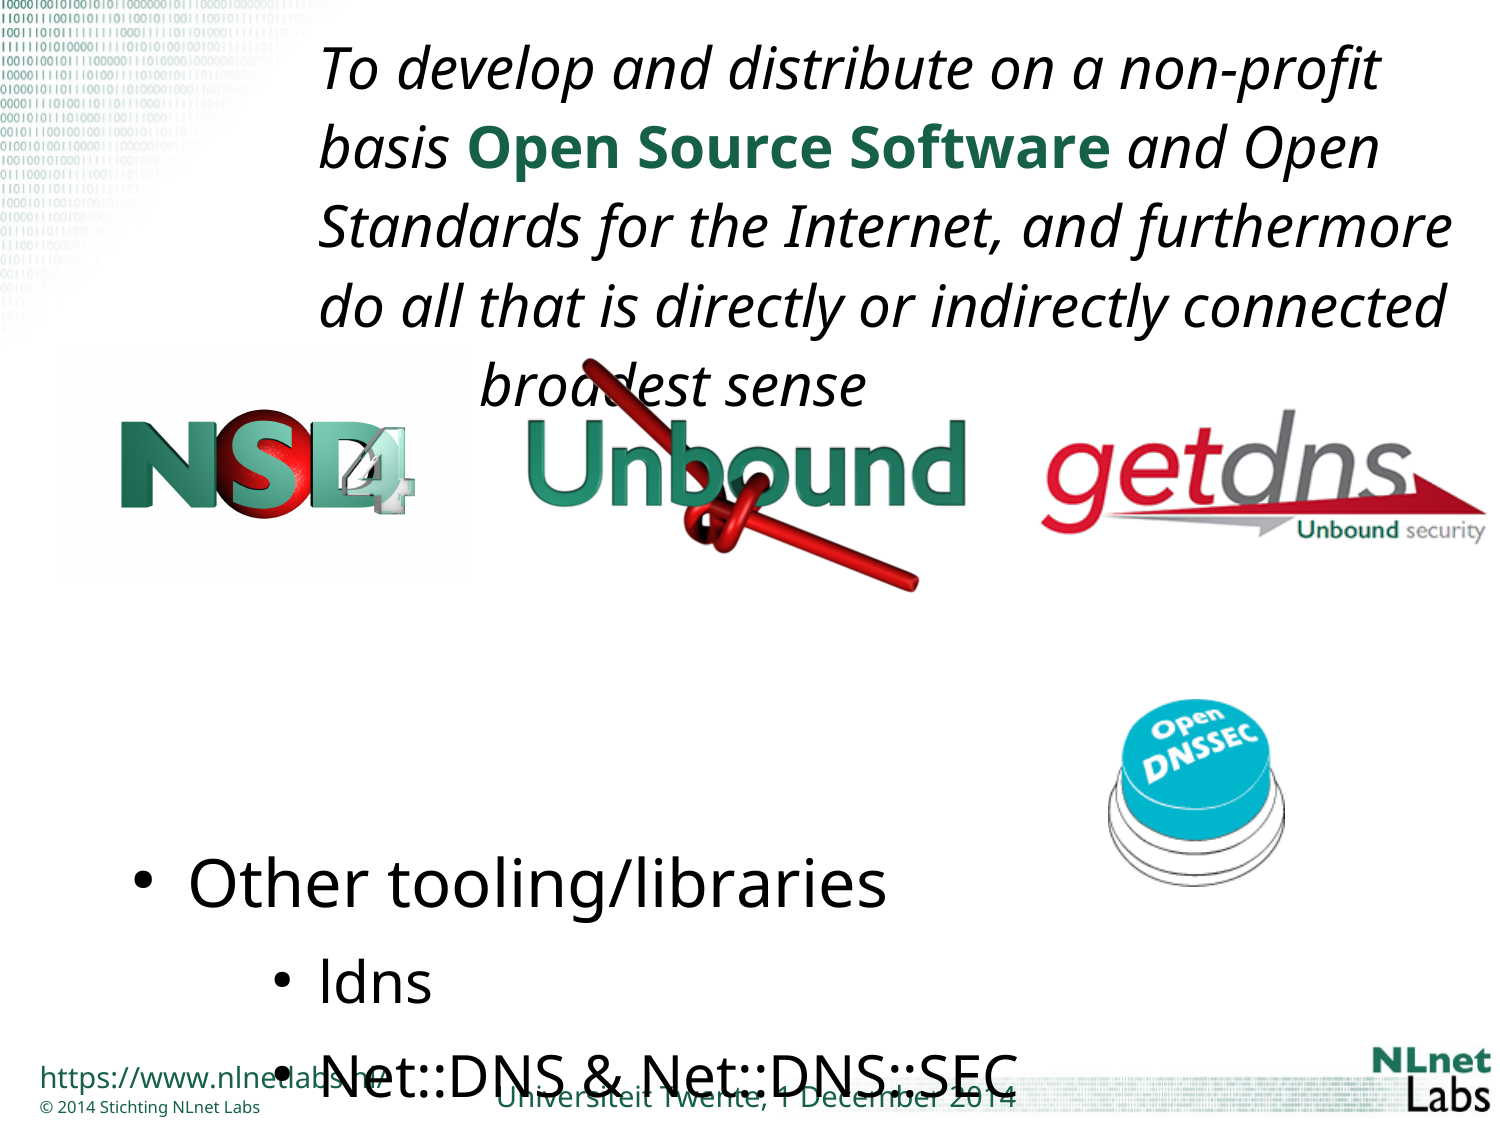

# To develop and distribute on a non-profit basis Open Source Software and Open Standards for the Internet, and furthermore do all that is directly or indirectly connected in the broadest sense
Other tooling/libraries
ldns
Net::DNS & Net::DNS::SEC